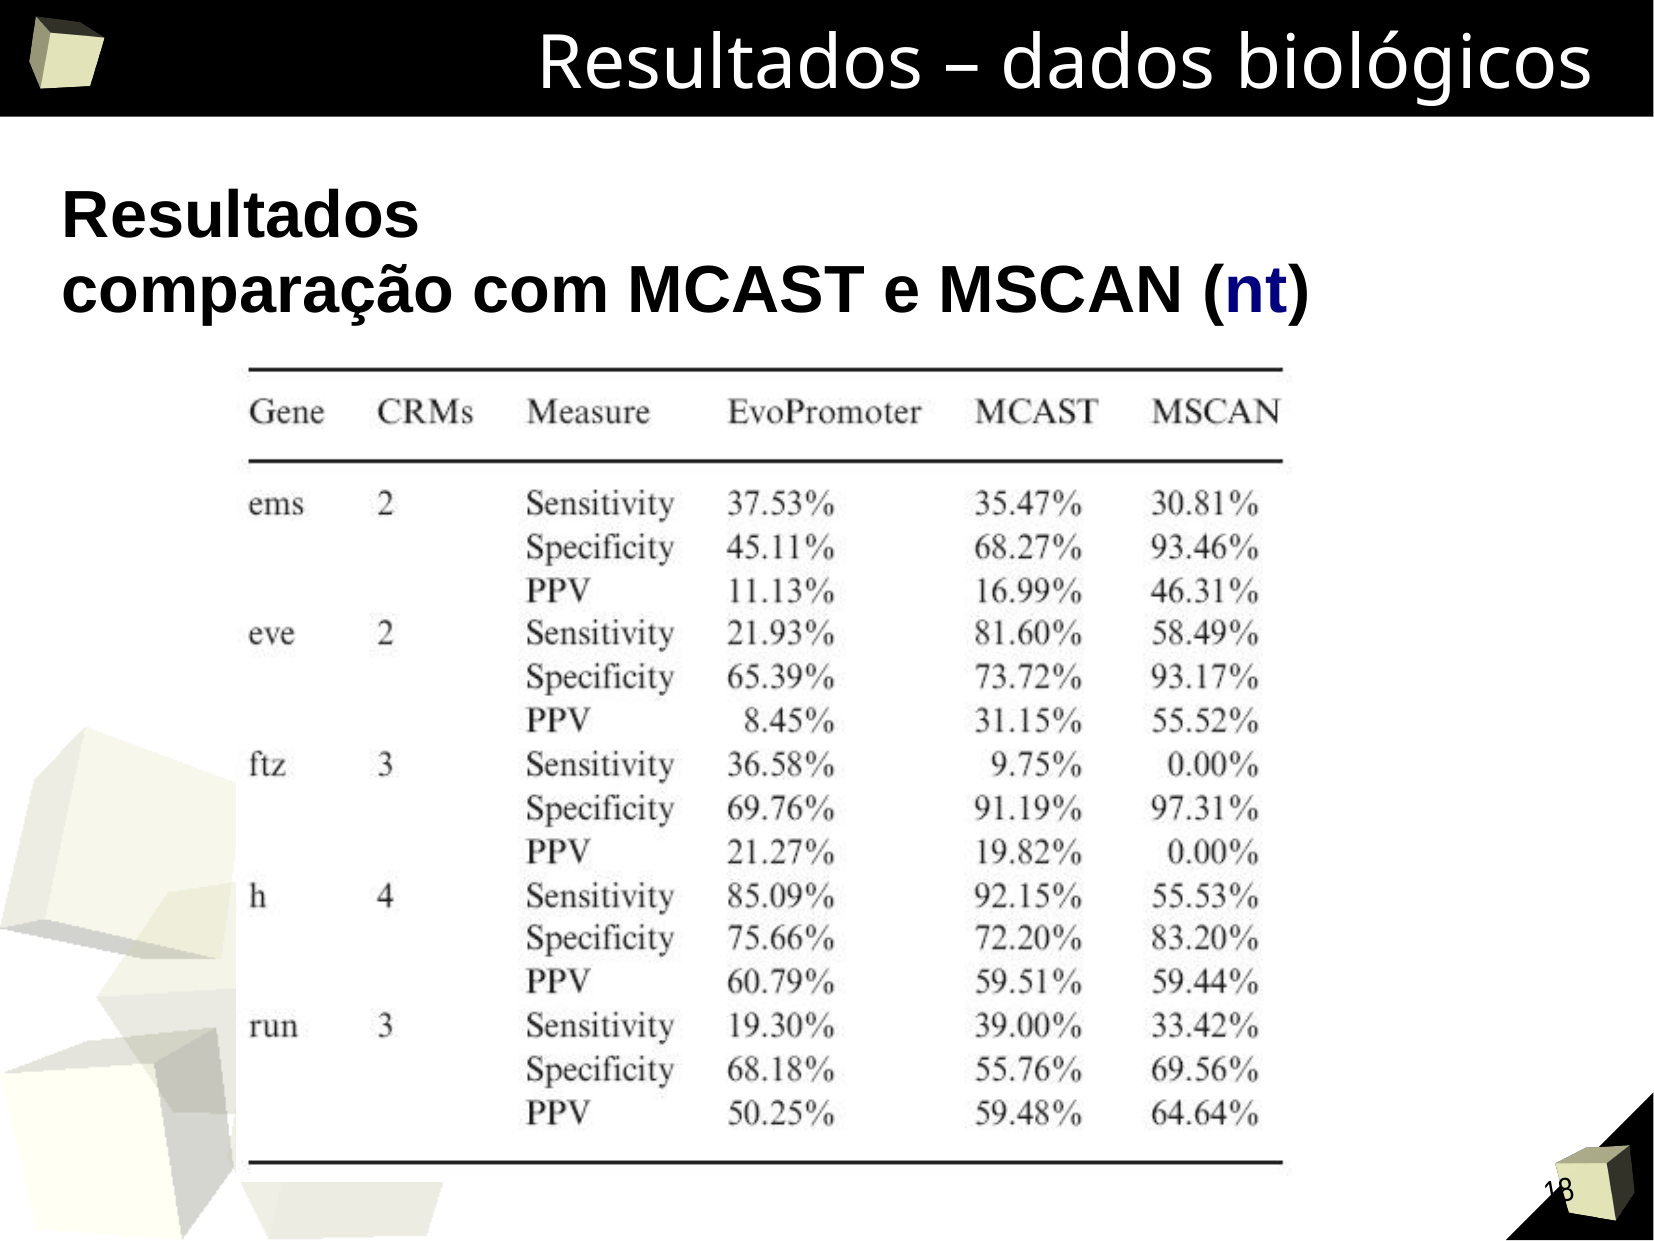

# Resultados – dados biológicos
Resultados
comparação com MCAST e MSCAN (nt)